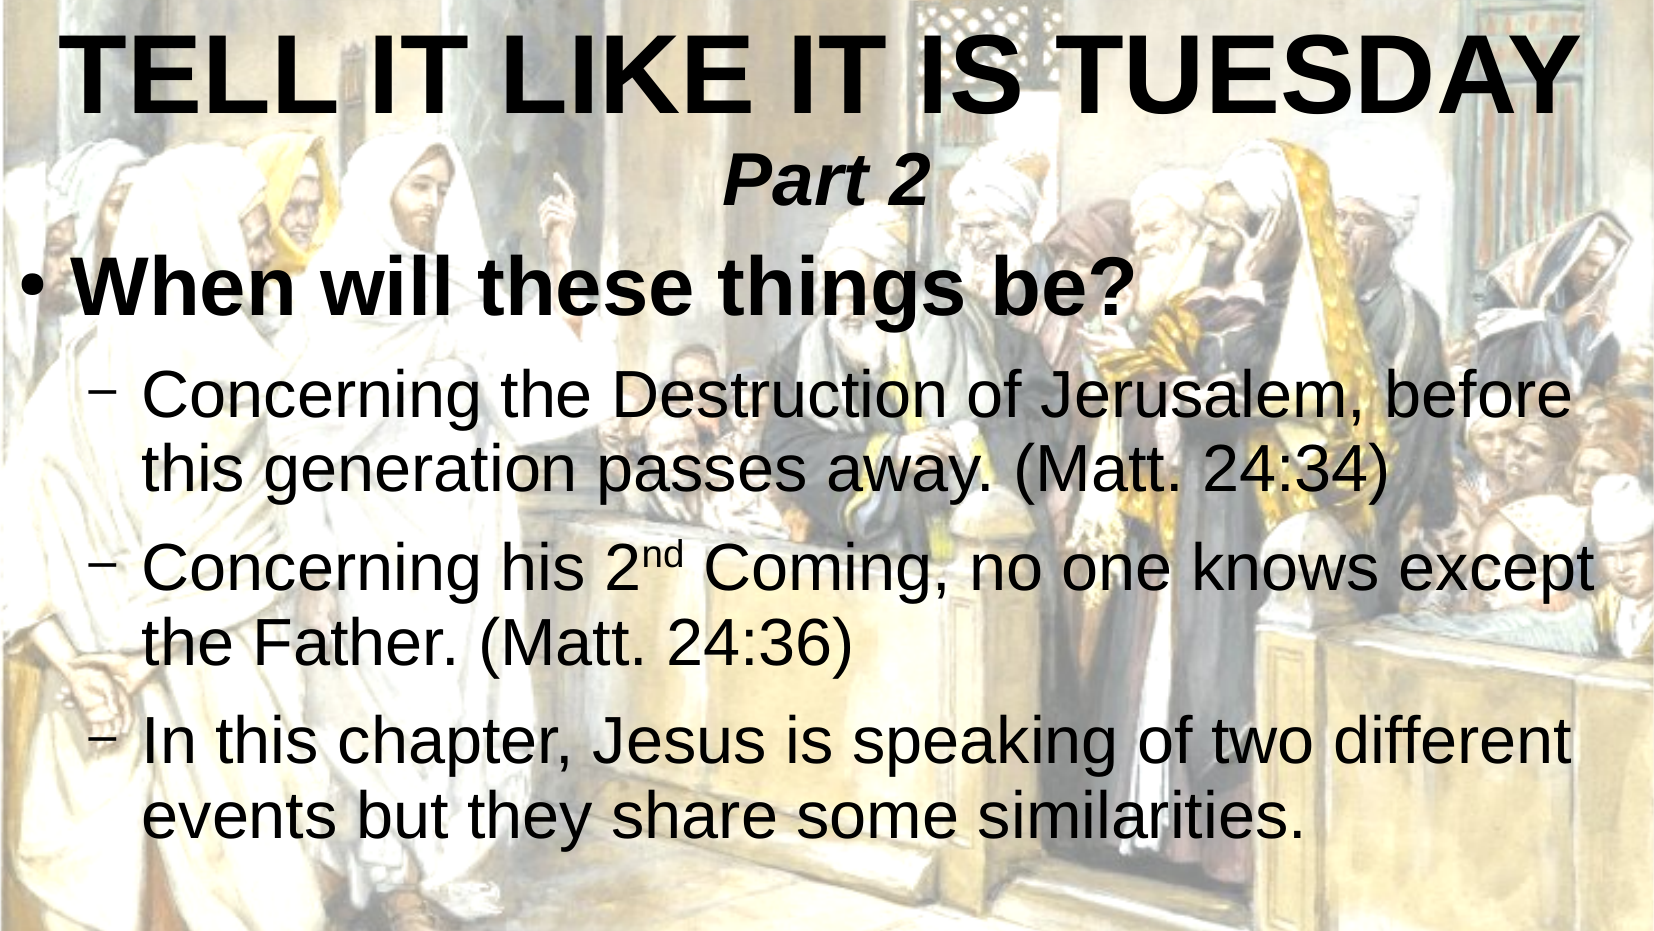

TELL IT LIKE IT IS TUESDAY
Part 2
# When will these things be?
Concerning the Destruction of Jerusalem, before this generation passes away. (Matt. 24:34)
Concerning his 2nd Coming, no one knows except the Father. (Matt. 24:36)
In this chapter, Jesus is speaking of two different events but they share some similarities.